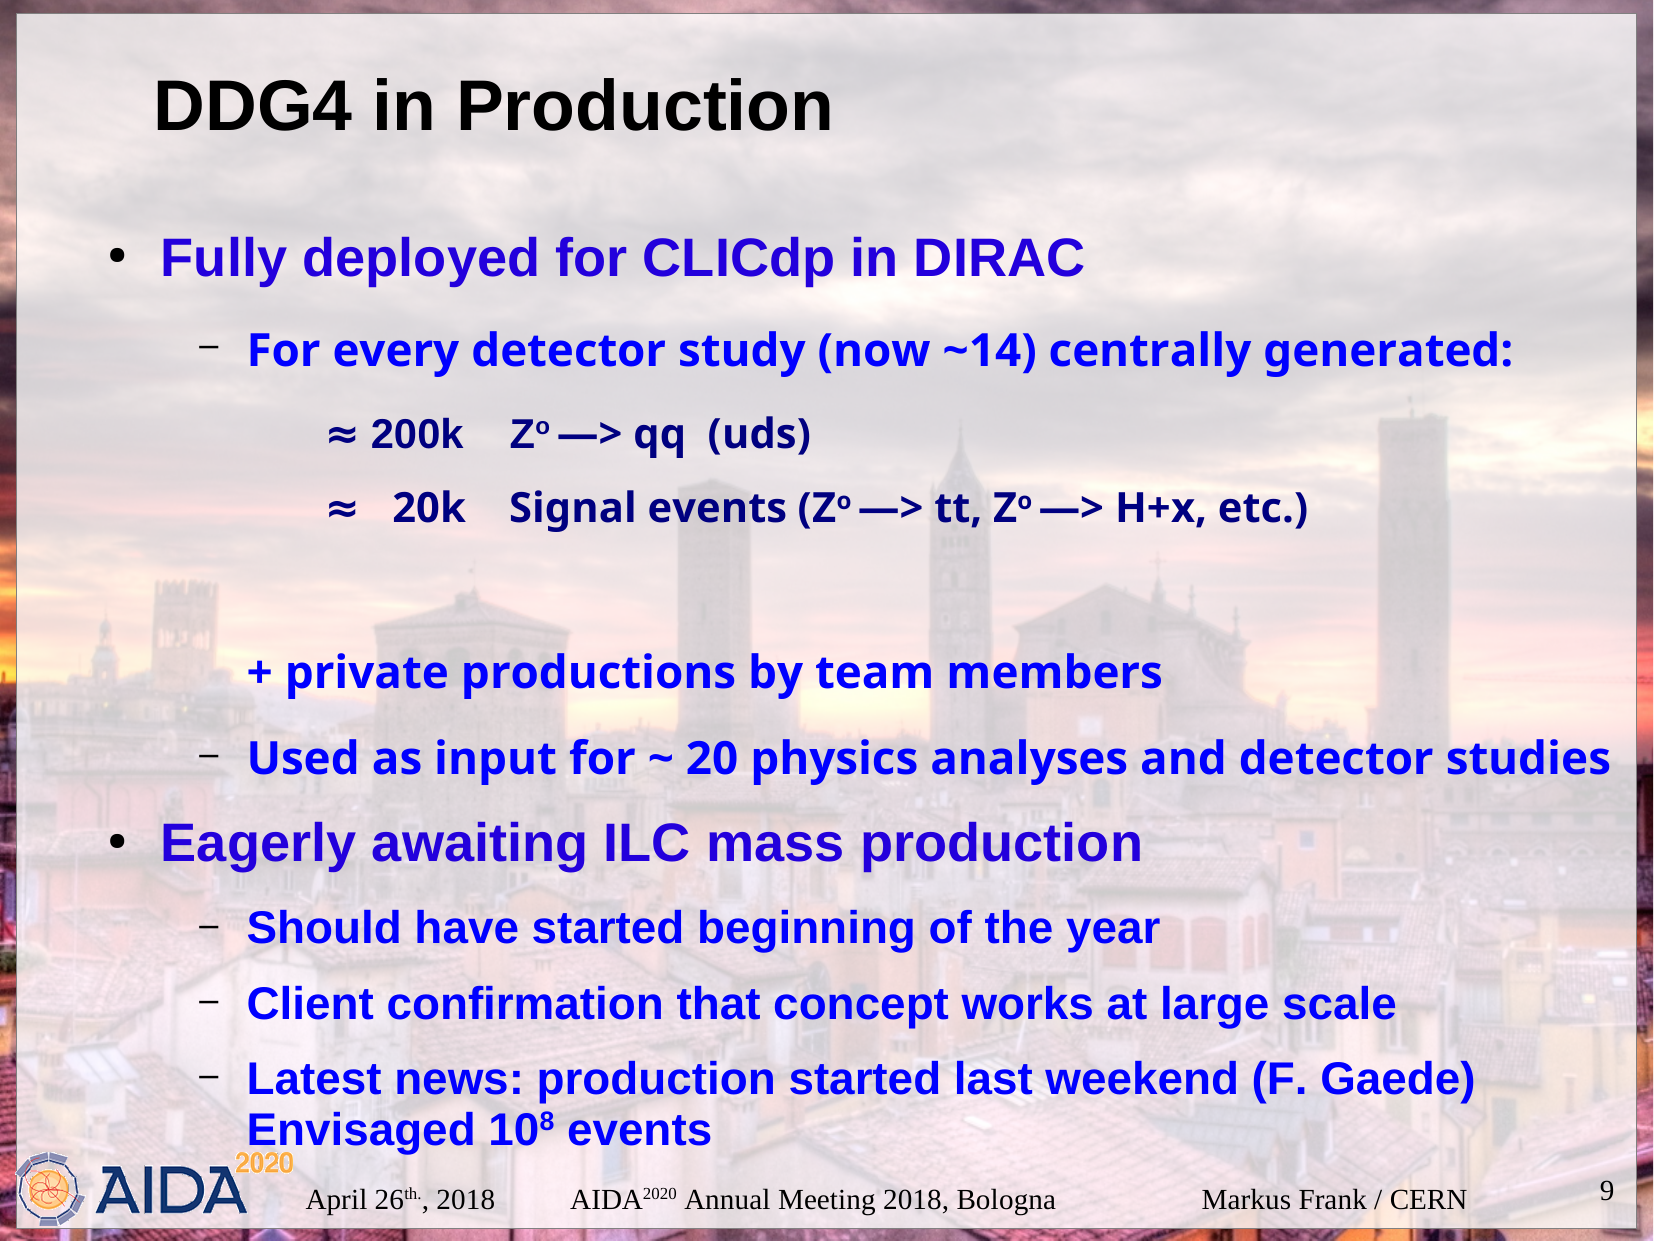

# DDG4 in Production
Fully deployed for CLICdp in DIRAC
For every detector study (now ~14) centrally generated:
≈ 200k Zo —> qq (uds)
≈ 20k Signal events (Zo —> tt, Zo —> H+x, etc.)
+ private productions by team members
Used as input for ~ 20 physics analyses and detector studies
Eagerly awaiting ILC mass production
Should have started beginning of the year
Client confirmation that concept works at large scale
Latest news: production started last weekend (F. Gaede)
Envisaged 108 events
9
February, 4th. 2014
CLIC Workshop at CERN, Markus Frank / CERN